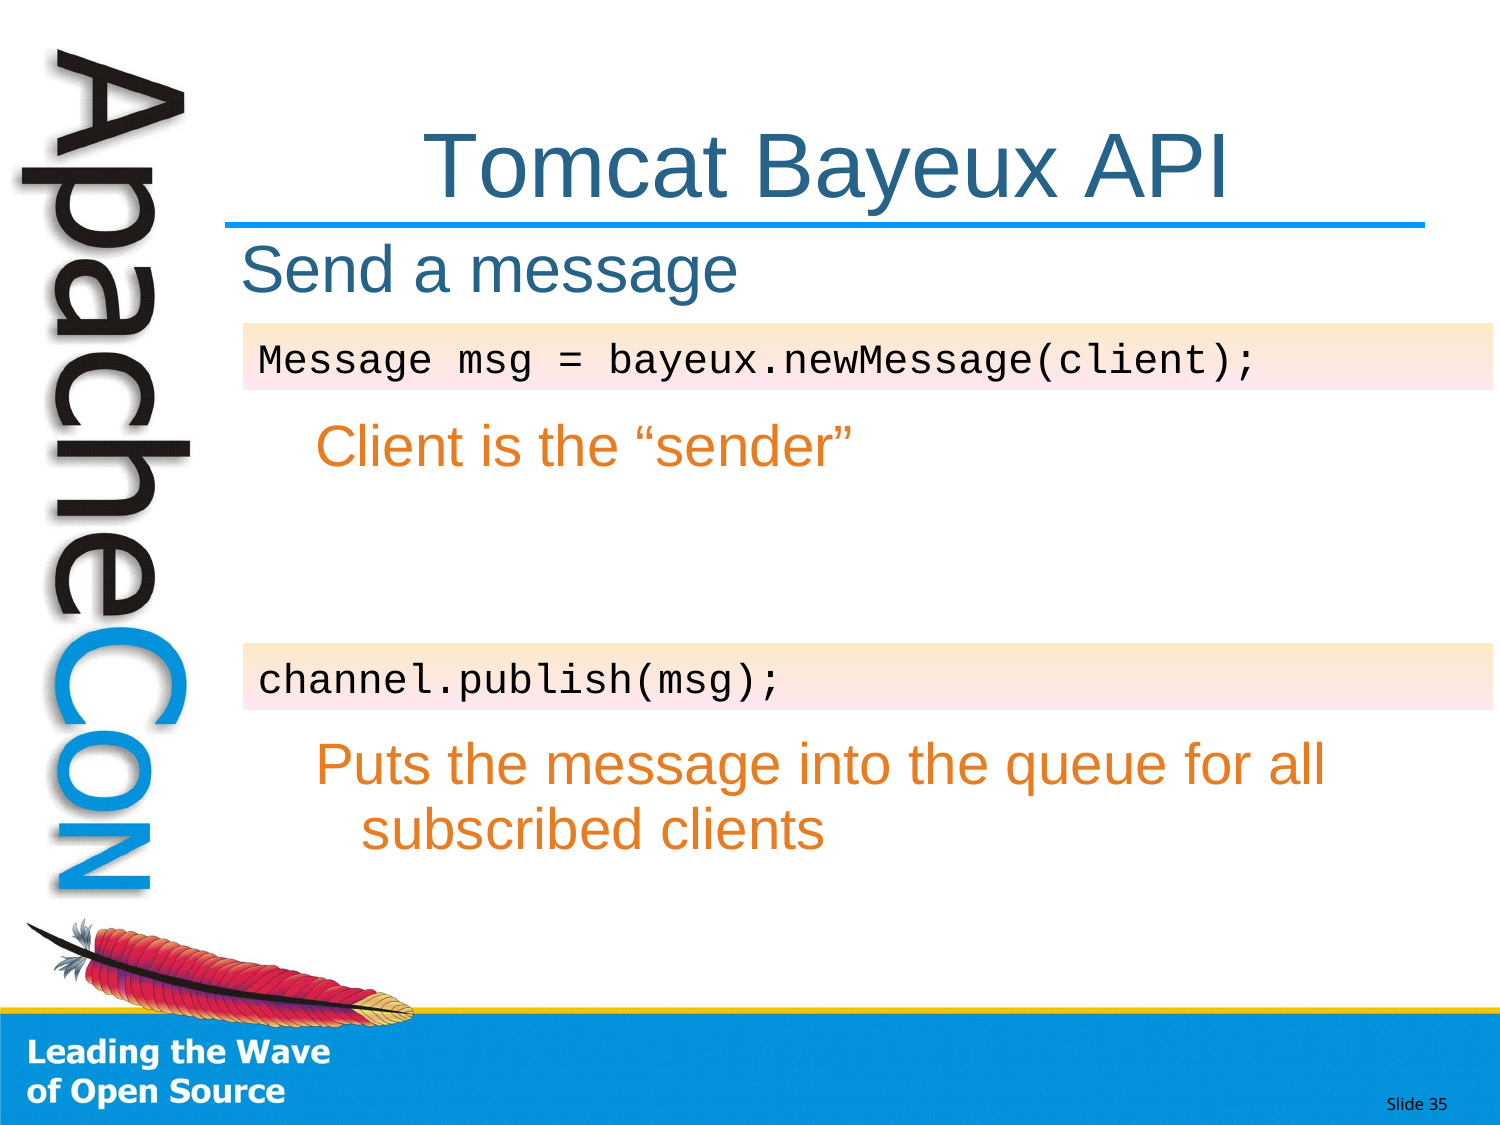

# Tomcat Bayeux API
Send a message
Client is the “sender”
Puts the message into the queue for all subscribed clients
Message msg = bayeux.newMessage(client);
channel.publish(msg);
Slide